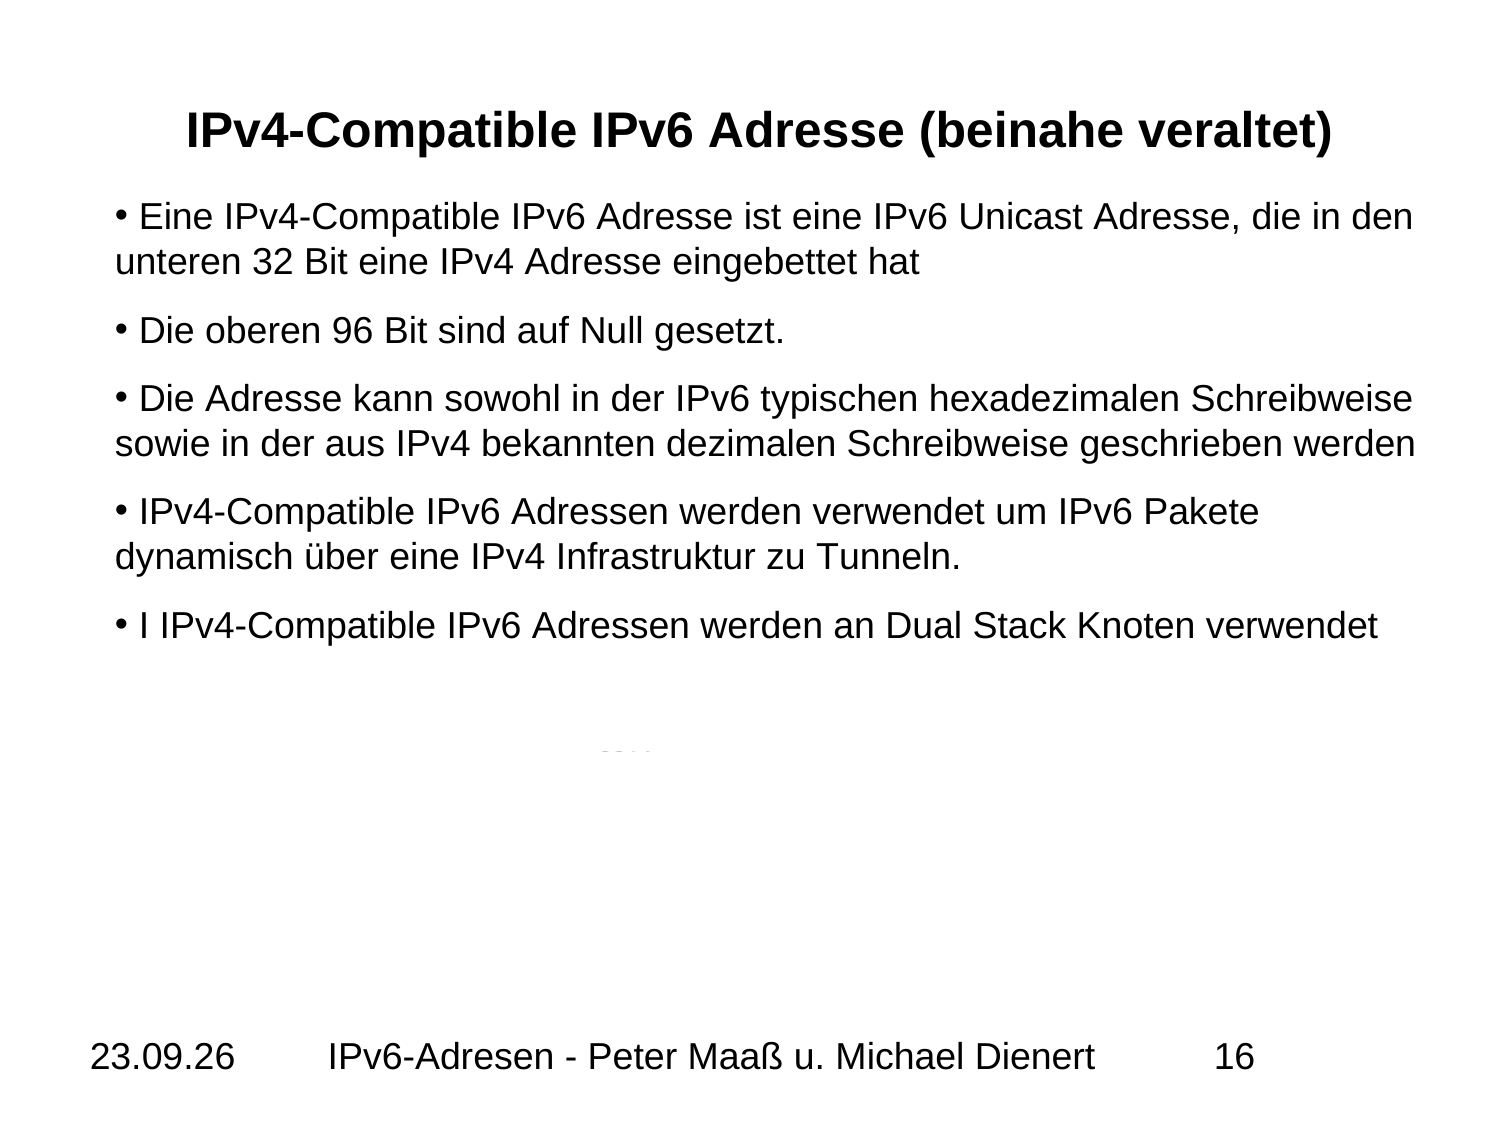

IPv4-Compatible IPv6 Adresse (beinahe veraltet)
 Eine IPv4-Compatible IPv6 Adresse ist eine IPv6 Unicast Adresse, die in den unteren 32 Bit eine IPv4 Adresse eingebettet hat
 Die oberen 96 Bit sind auf Null gesetzt.
 Die Adresse kann sowohl in der IPv6 typischen hexadezimalen Schreibweise sowie in der aus IPv4 bekannten dezimalen Schreibweise geschrieben werden
 IPv4-Compatible IPv6 Adressen werden verwendet um IPv6 Pakete dynamisch über eine IPv4 Infrastruktur zu Tunneln.
 I IPv4-Compatible IPv6 Adressen werden an Dual Stack Knoten verwendet
IPv6-Adresen - Peter Maaß u. Michael Dienert
16